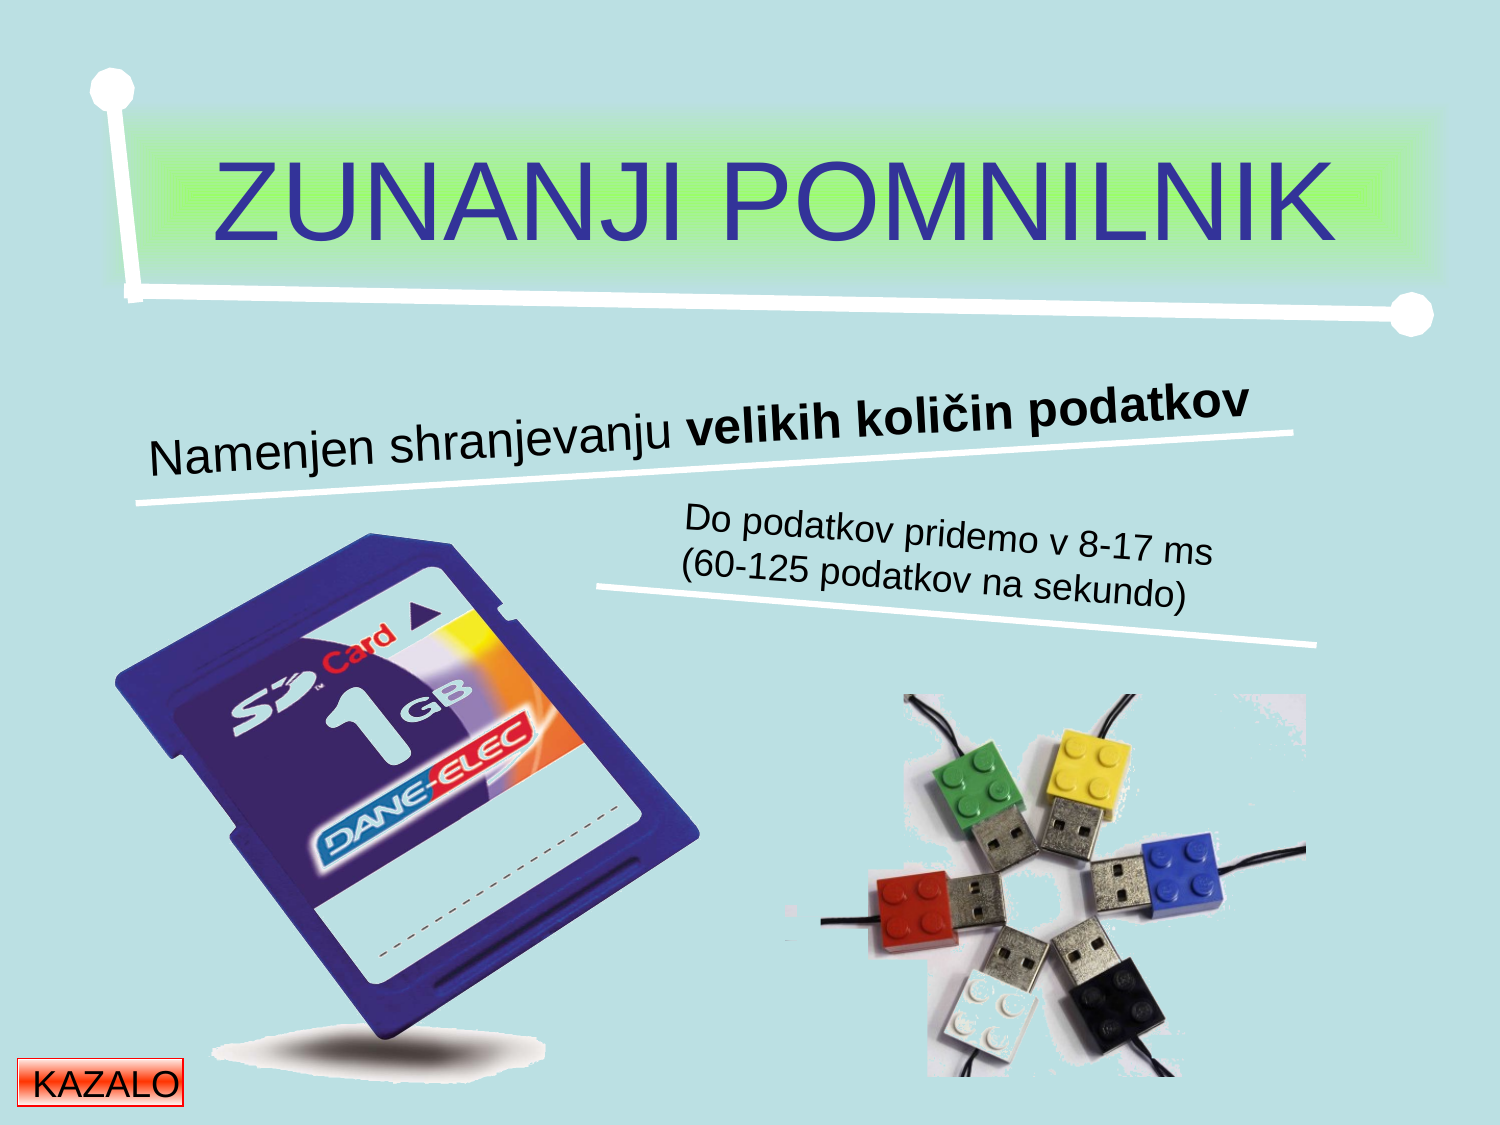

# ZUNANJI POMNILNIK
Namenjen shranjevanju velikih količin podatkov
Do podatkov pridemo v 8-17 ms
(60-125 podatkov na sekundo)
KAZALO